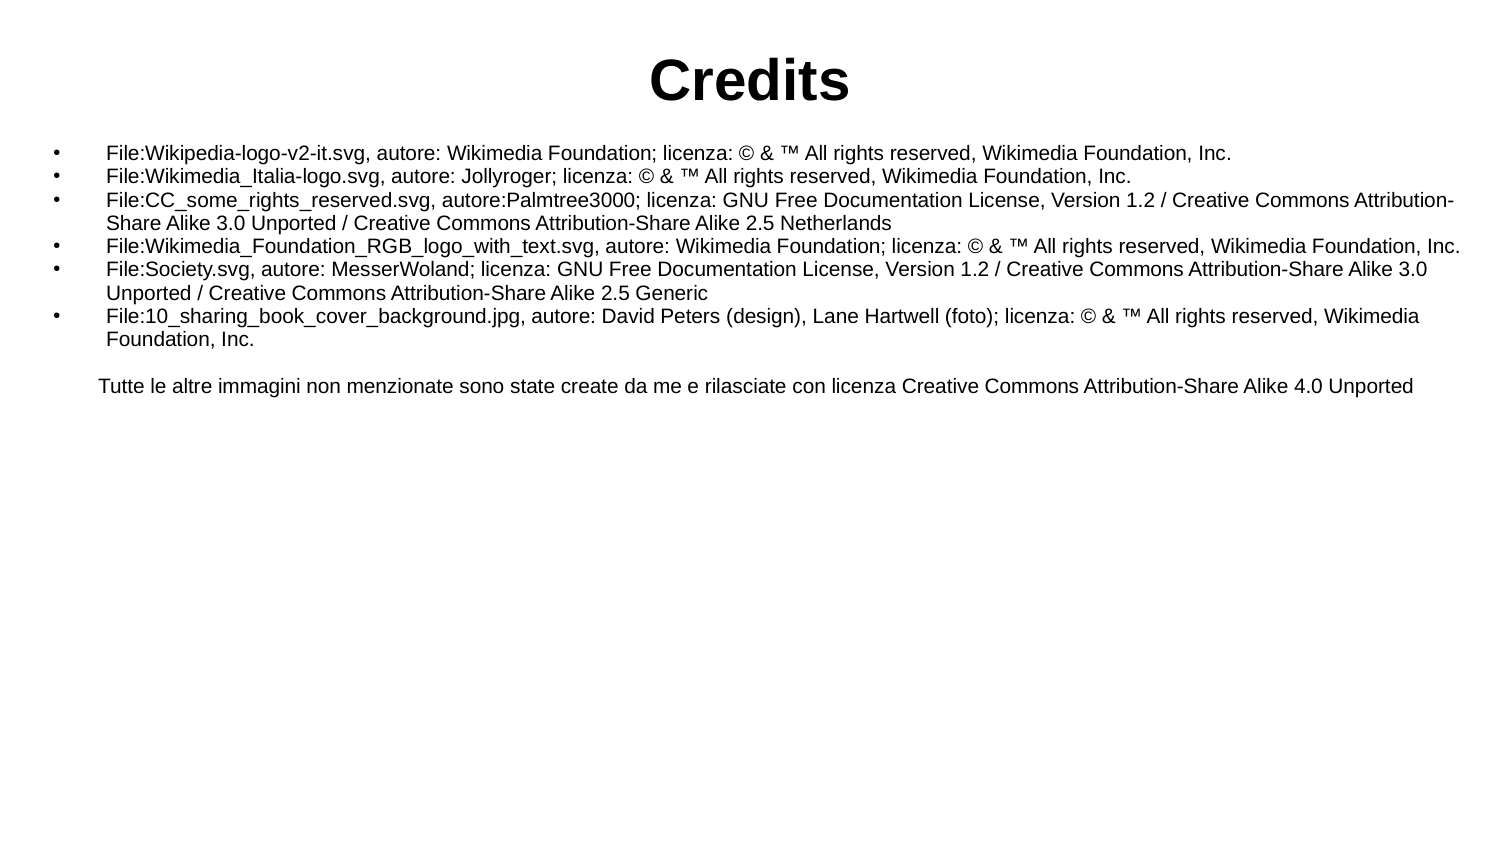

# Credits
File:Wikipedia-logo-v2-it.svg, autore: Wikimedia Foundation; licenza: © & ™ All rights reserved, Wikimedia Foundation, Inc.
File:Wikimedia_Italia-logo.svg, autore: Jollyroger; licenza: © & ™ All rights reserved, Wikimedia Foundation, Inc.
File:CC_some_rights_reserved.svg, autore:Palmtree3000; licenza: GNU Free Documentation License, Version 1.2 / Creative Commons Attribution-Share Alike 3.0 Unported / Creative Commons Attribution-Share Alike 2.5 Netherlands
File:Wikimedia_Foundation_RGB_logo_with_text.svg, autore: Wikimedia Foundation; licenza: © & ™ All rights reserved, Wikimedia Foundation, Inc.
File:Society.svg, autore: MesserWoland; licenza: GNU Free Documentation License, Version 1.2 / Creative Commons Attribution-Share Alike 3.0 Unported / Creative Commons Attribution-Share Alike 2.5 Generic
File:10_sharing_book_cover_background.jpg, autore: David Peters (design), Lane Hartwell (foto); licenza: © & ™ All rights reserved, Wikimedia Foundation, Inc.
Tutte le altre immagini non menzionate sono state create da me e rilasciate con licenza Creative Commons Attribution-Share Alike 4.0 Unported